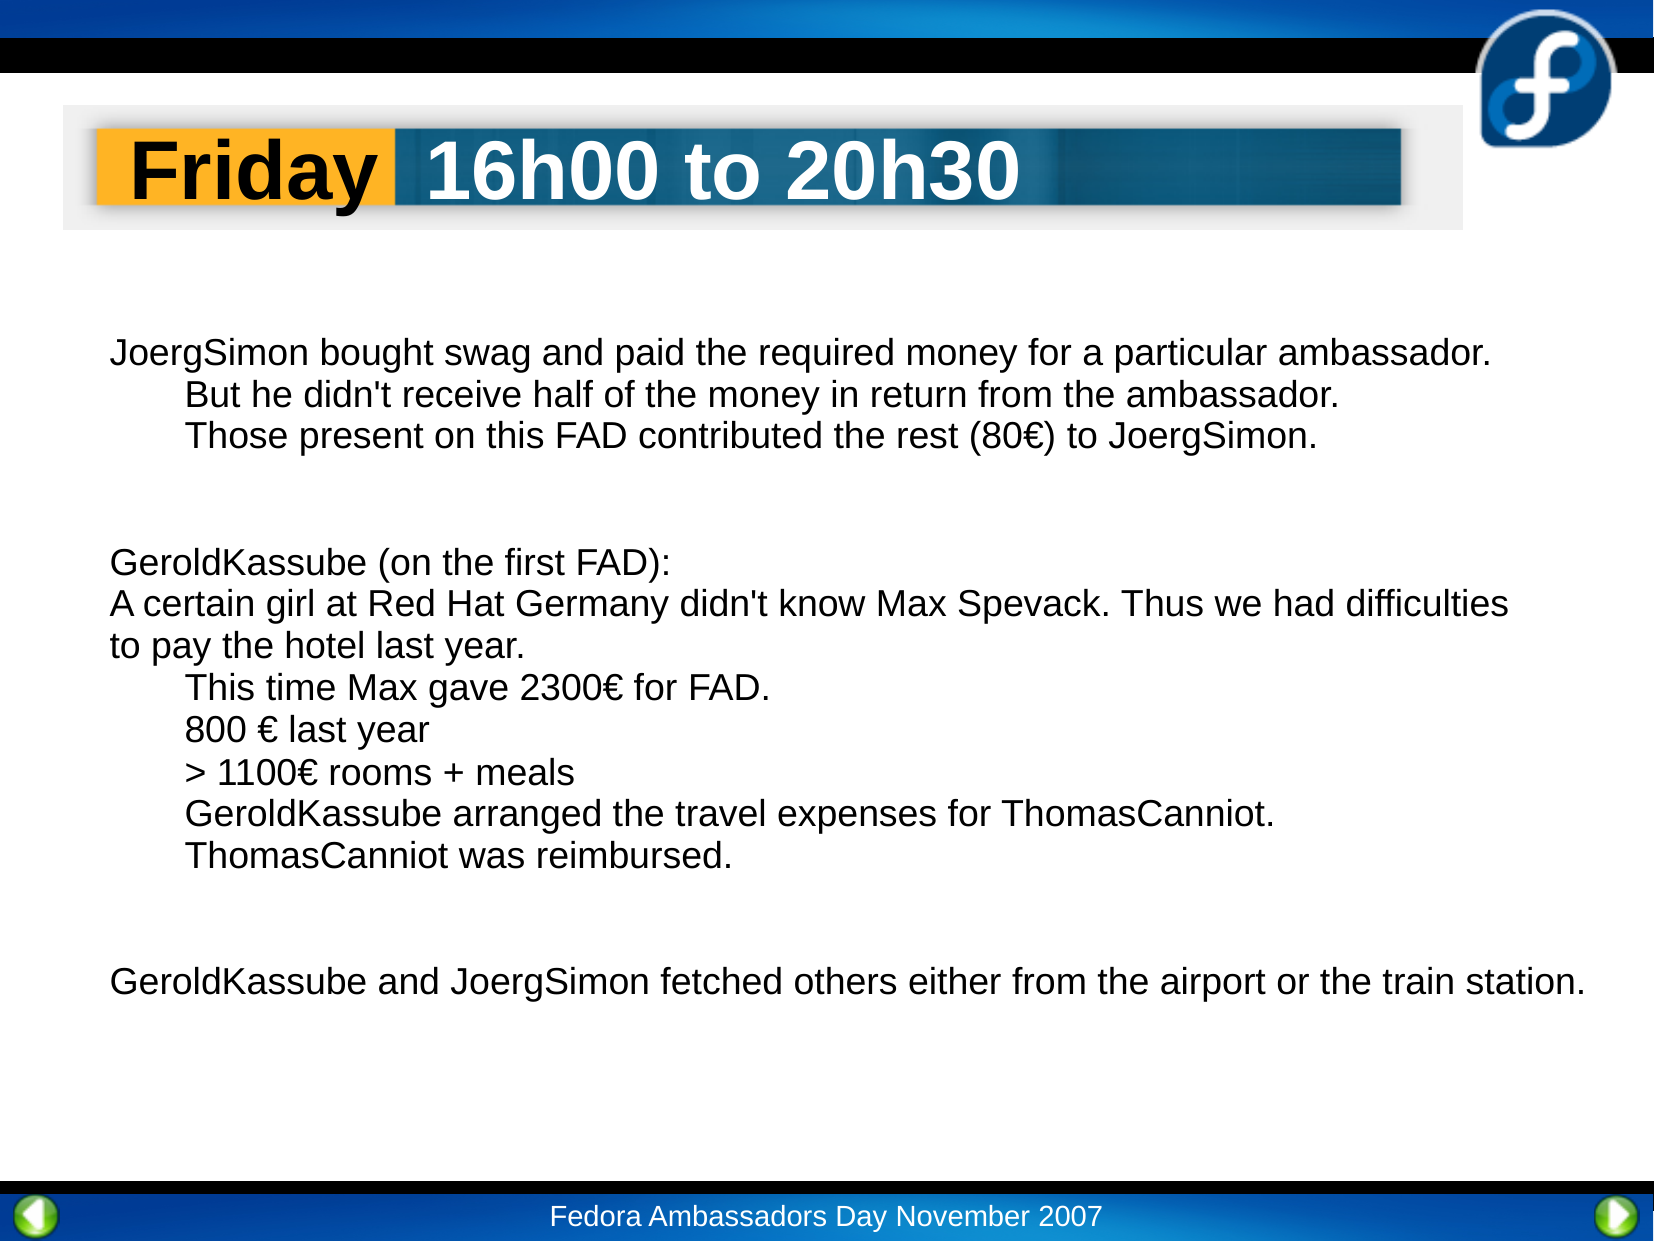

Friday 16h00 to 20h30
JoergSimon bought swag and paid the required money for a particular ambassador.
	But he didn't receive half of the money in return from the ambassador.
	Those present on this FAD contributed the rest (80€) to JoergSimon.
GeroldKassube (on the first FAD):
A certain girl at Red Hat Germany didn't know Max Spevack. Thus we had difficulties
to pay the hotel last year.
	This time Max gave 2300€ for FAD.
	800 € last year
	> 1100€ rooms + meals
	GeroldKassube arranged the travel expenses for ThomasCanniot.
	ThomasCanniot was reimbursed.
GeroldKassube and JoergSimon fetched others either from the airport or the train station.